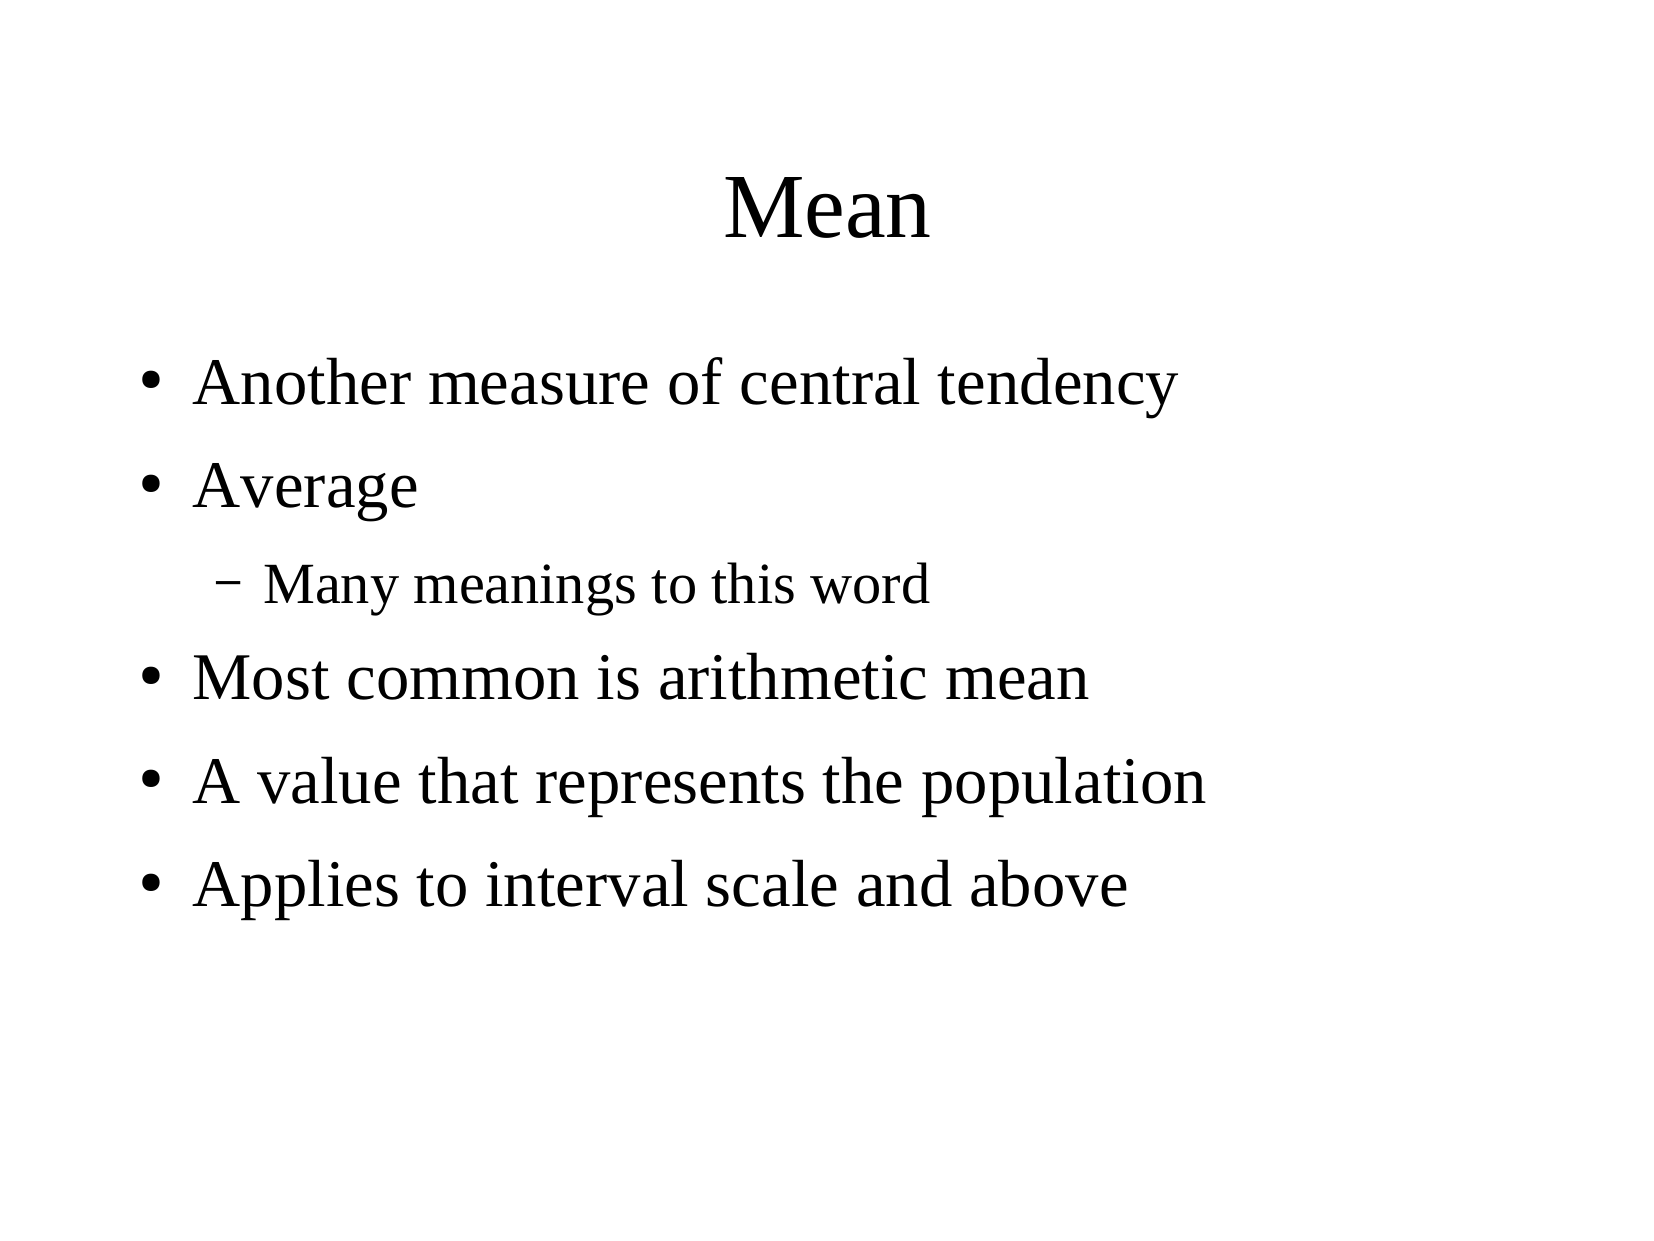

# Mean
Another measure of central tendency
Average
Many meanings to this word
Most common is arithmetic mean
A value that represents the population
Applies to interval scale and above